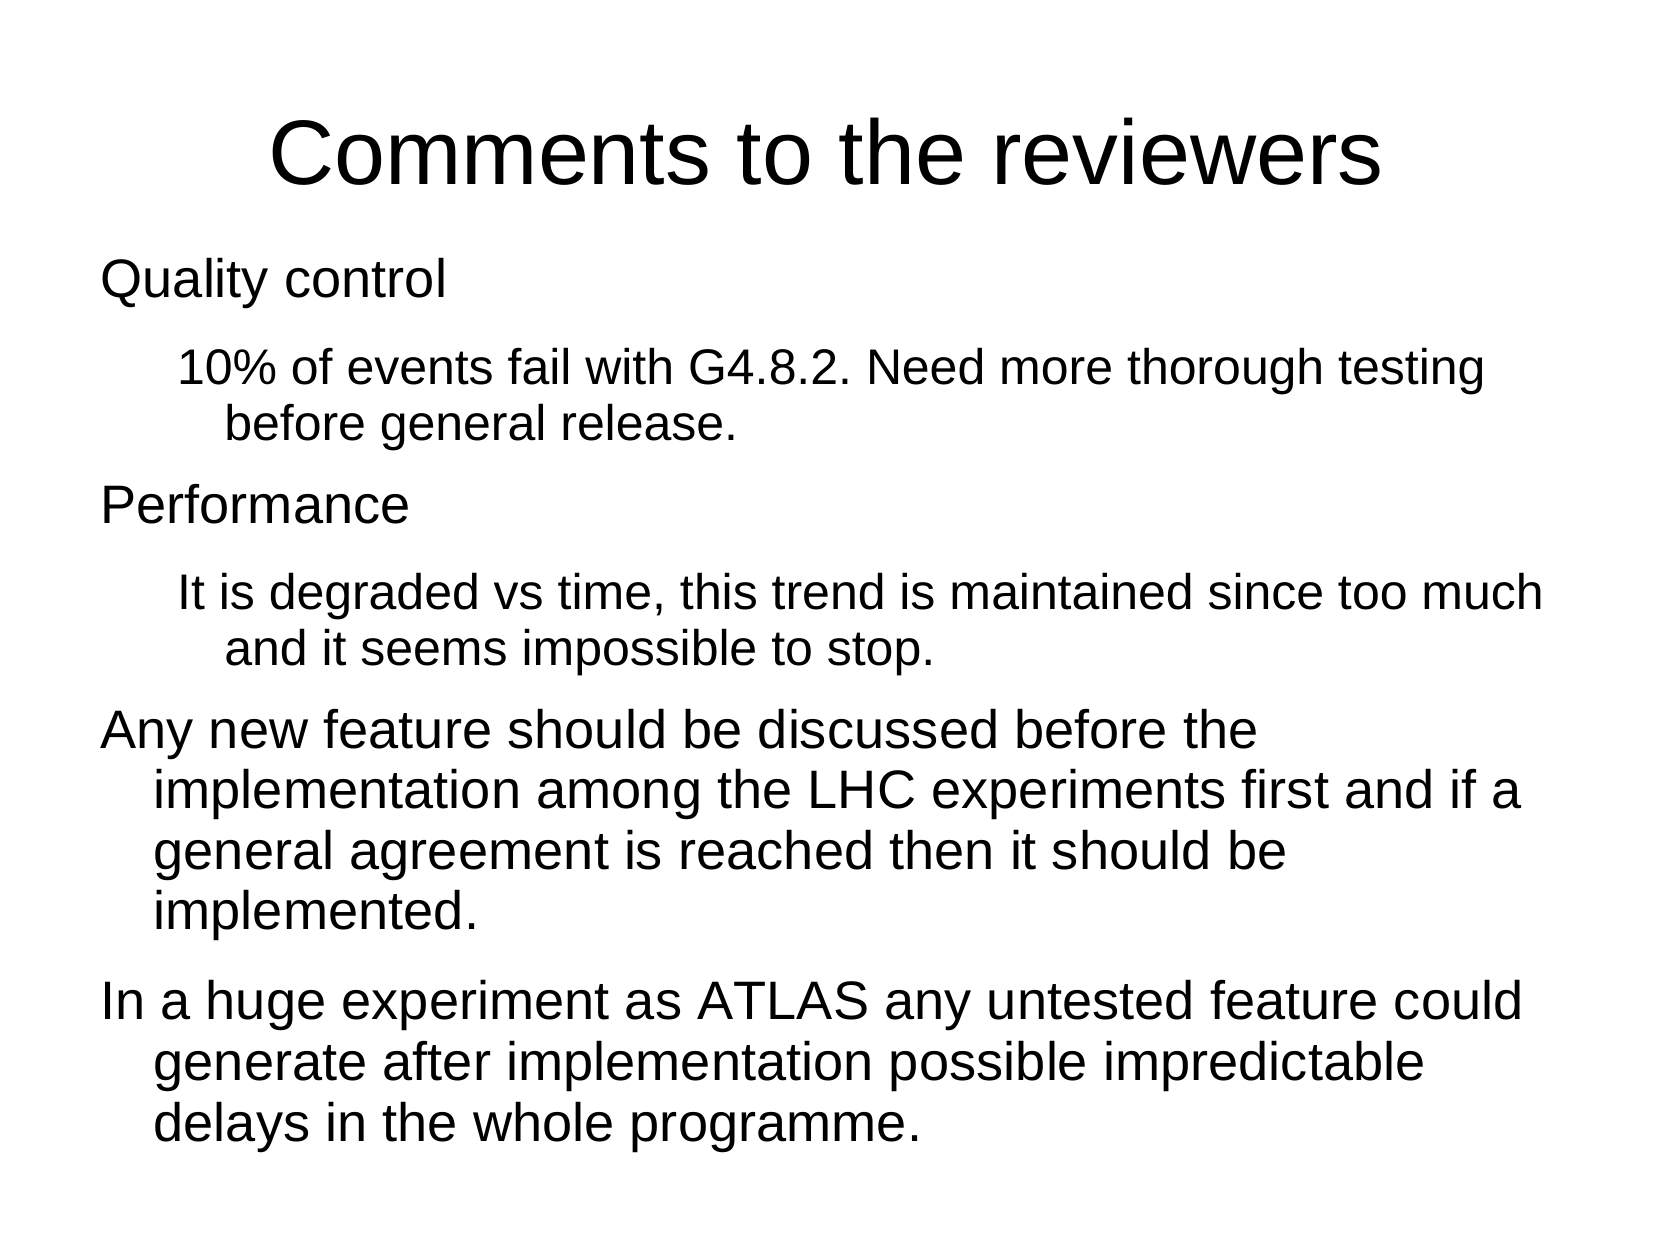

# Comments to the reviewers
Quality control
10% of events fail with G4.8.2. Need more thorough testing before general release.
Performance
It is degraded vs time, this trend is maintained since too much and it seems impossible to stop.
Any new feature should be discussed before the implementation among the LHC experiments first and if a general agreement is reached then it should be implemented.
In a huge experiment as ATLAS any untested feature could generate after implementation possible impredictable delays in the whole programme.